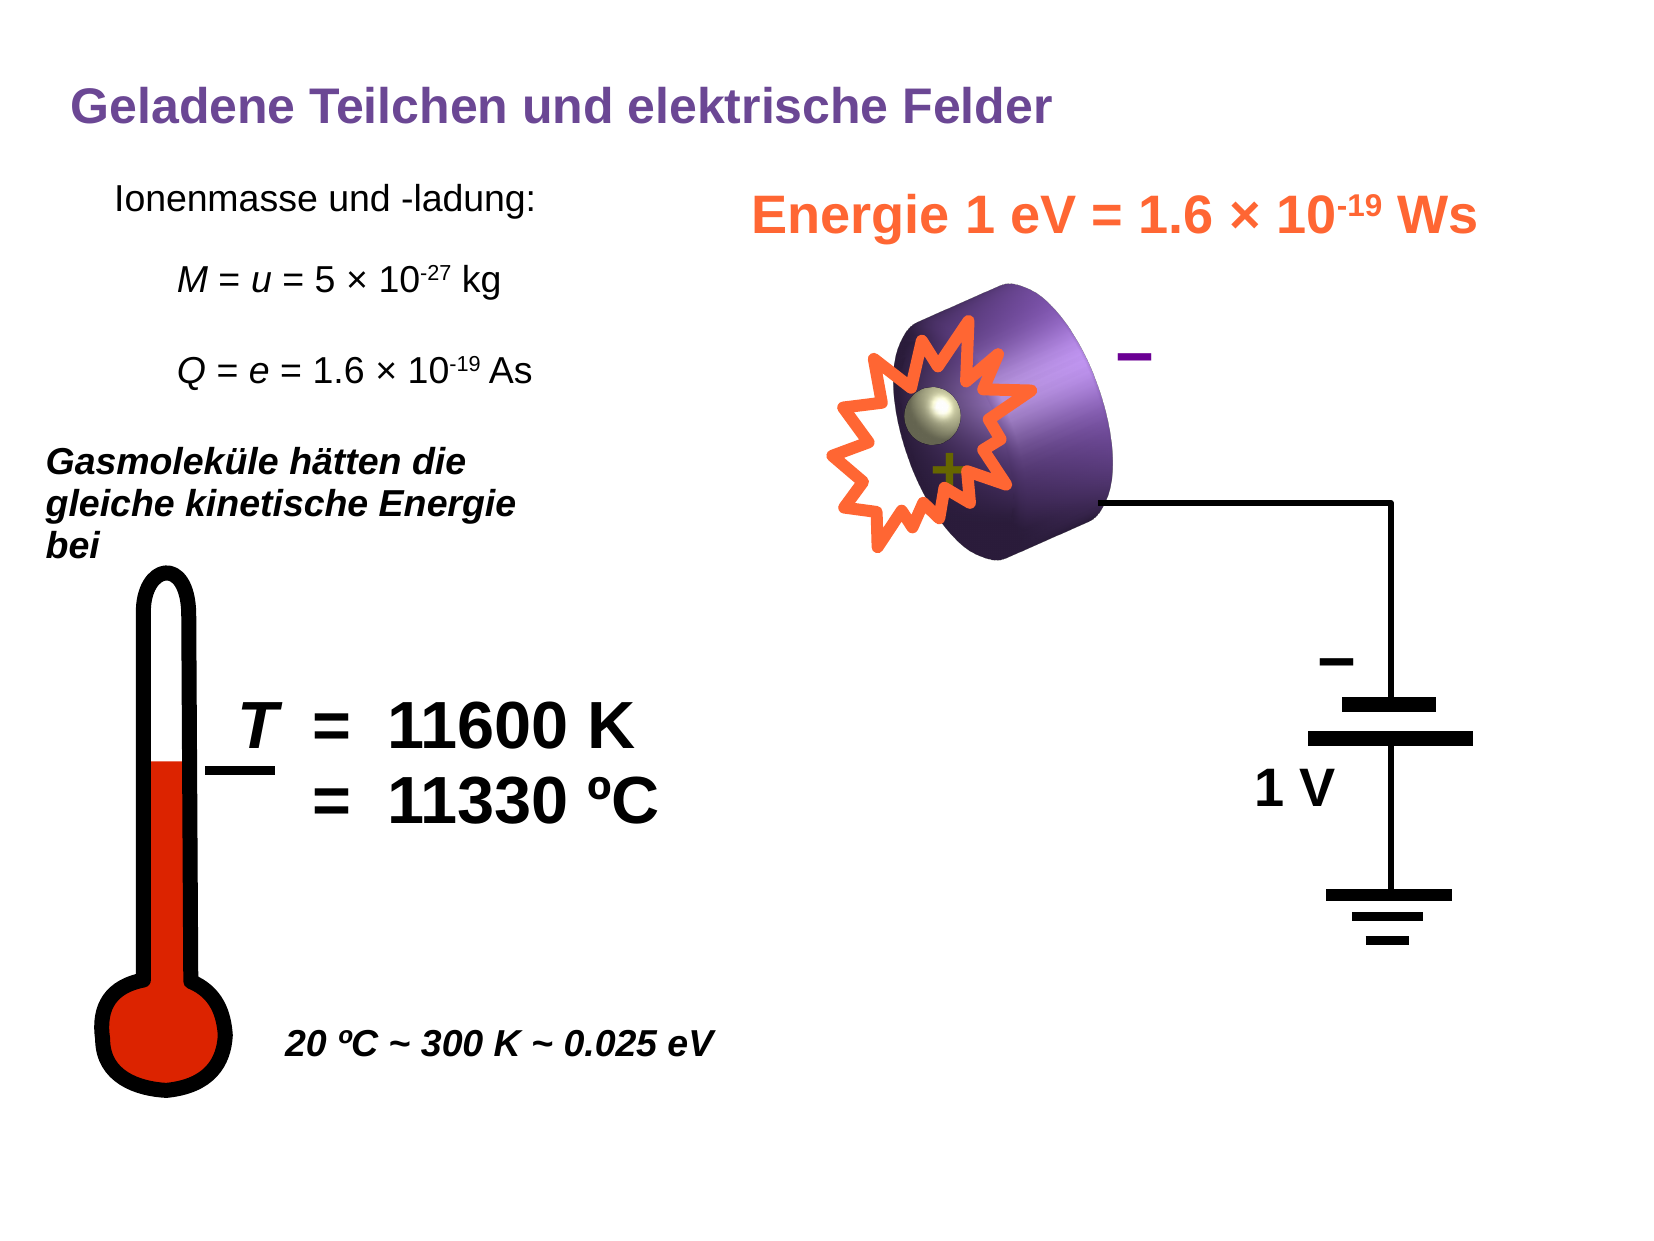

Geladene Teilchen und elektrische Felder
Ionenmasse und -ladung:
Energie 1 eV = 1.6 × 10-19 Ws
M = u = 5 × 10-27 kg
−
−
1 V
Q = e = 1.6 × 10-19 As
+
Gasmoleküle hätten die
gleiche kinetische Energie
bei
20 ºC ~ 300 K ~ 0.025 eV
T	=	11600 K
	= 	11330 ºC